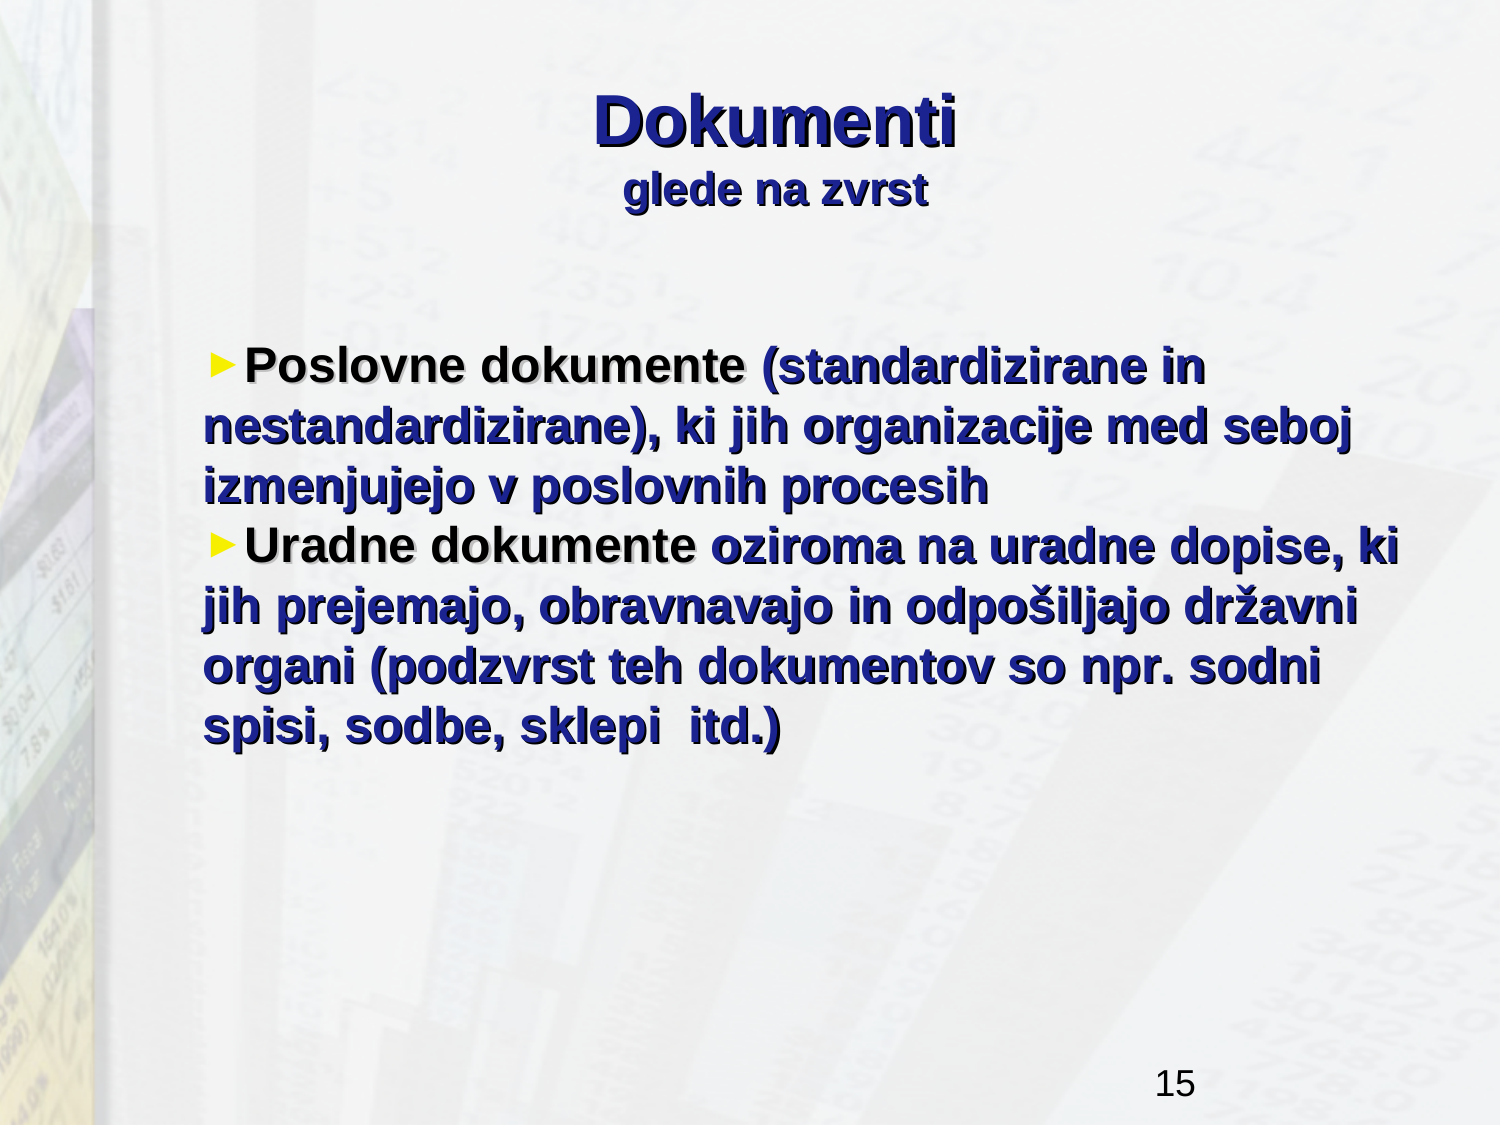

# Dokumenti glede na zvrst
Poslovne dokumente (standardizirane in nestandardizirane), ki jih organizacije med seboj izmenjujejo v poslovnih procesih
Uradne dokumente oziroma na uradne dopise, ki jih prejemajo, obravnavajo in odpošiljajo državni organi (podzvrst teh dokumentov so npr. sodni spisi, sodbe, sklepi itd.)
15